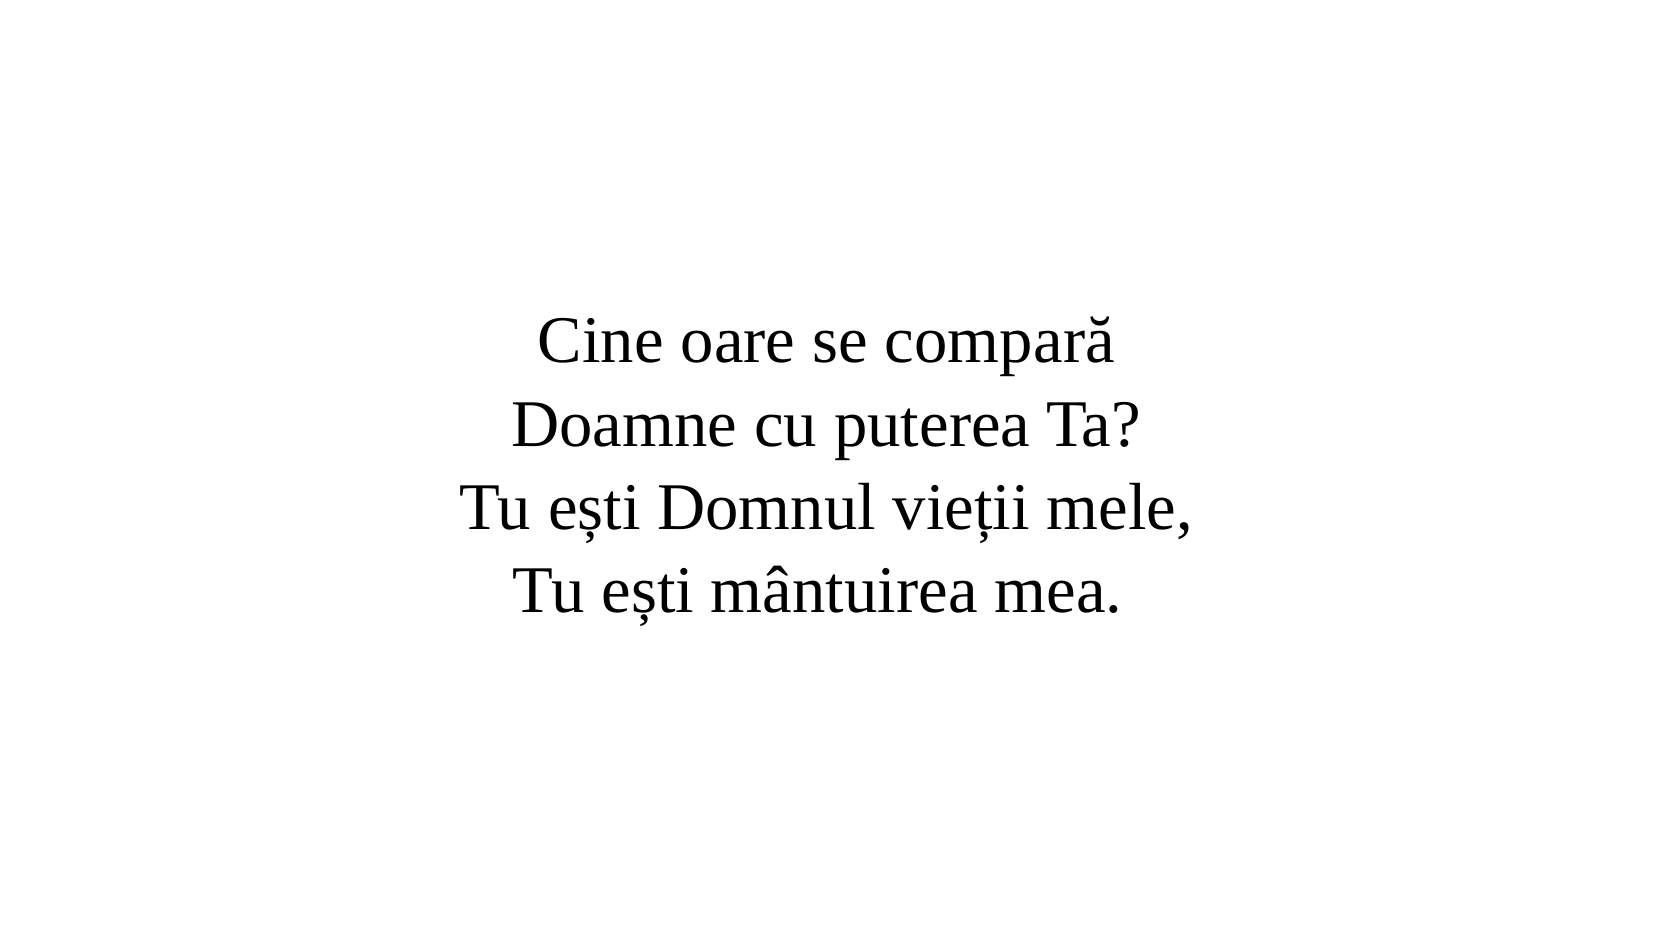

# Cine oare se compară
Doamne cu puterea Ta?
Tu ești Domnul vieții mele,
Tu ești mântuirea mea.